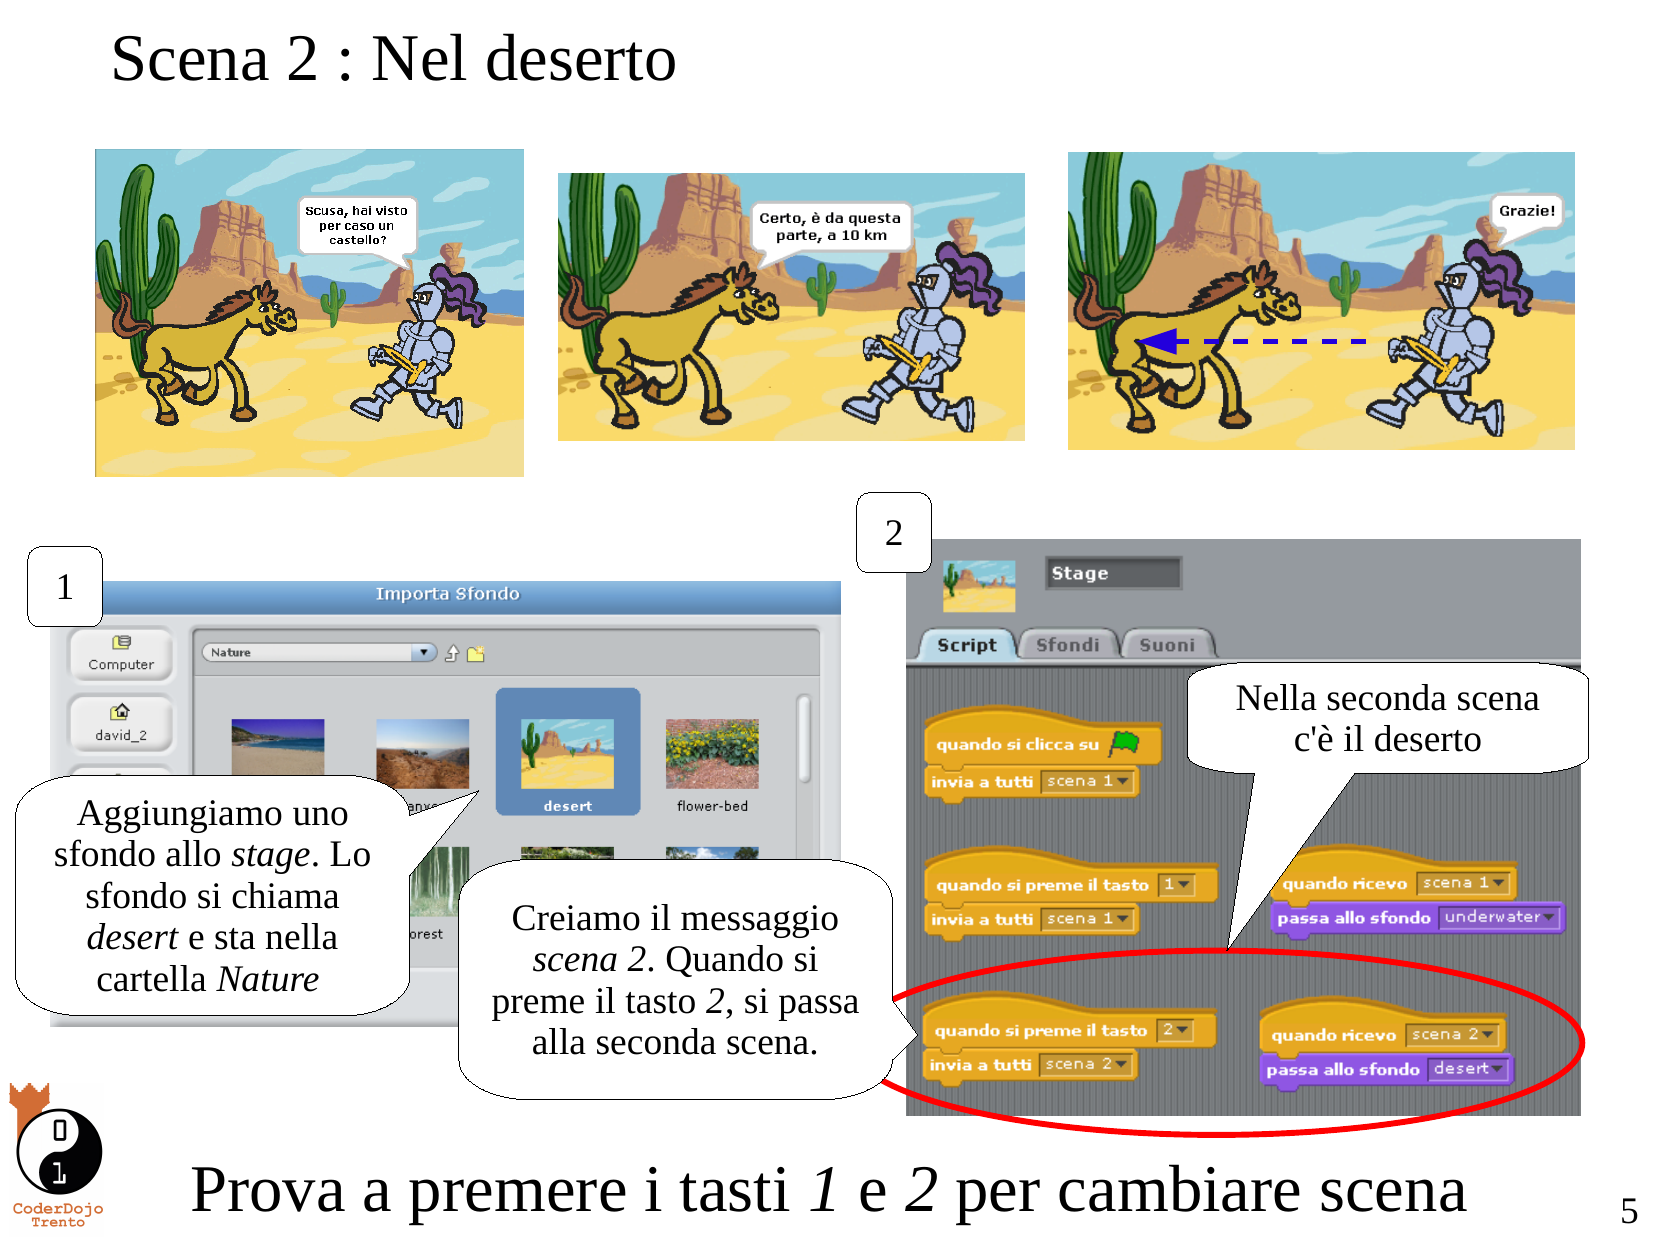

Scena 2 : Nel deserto
2
1
Nella seconda scena c'è il deserto
Aggiungiamo uno sfondo allo stage. Lo sfondo si chiama desert e sta nella cartella Nature
Creiamo il messaggio scena 2. Quando si preme il tasto 2, si passa alla seconda scena.
Prova a premere i tasti 1 e 2 per cambiare scena
5